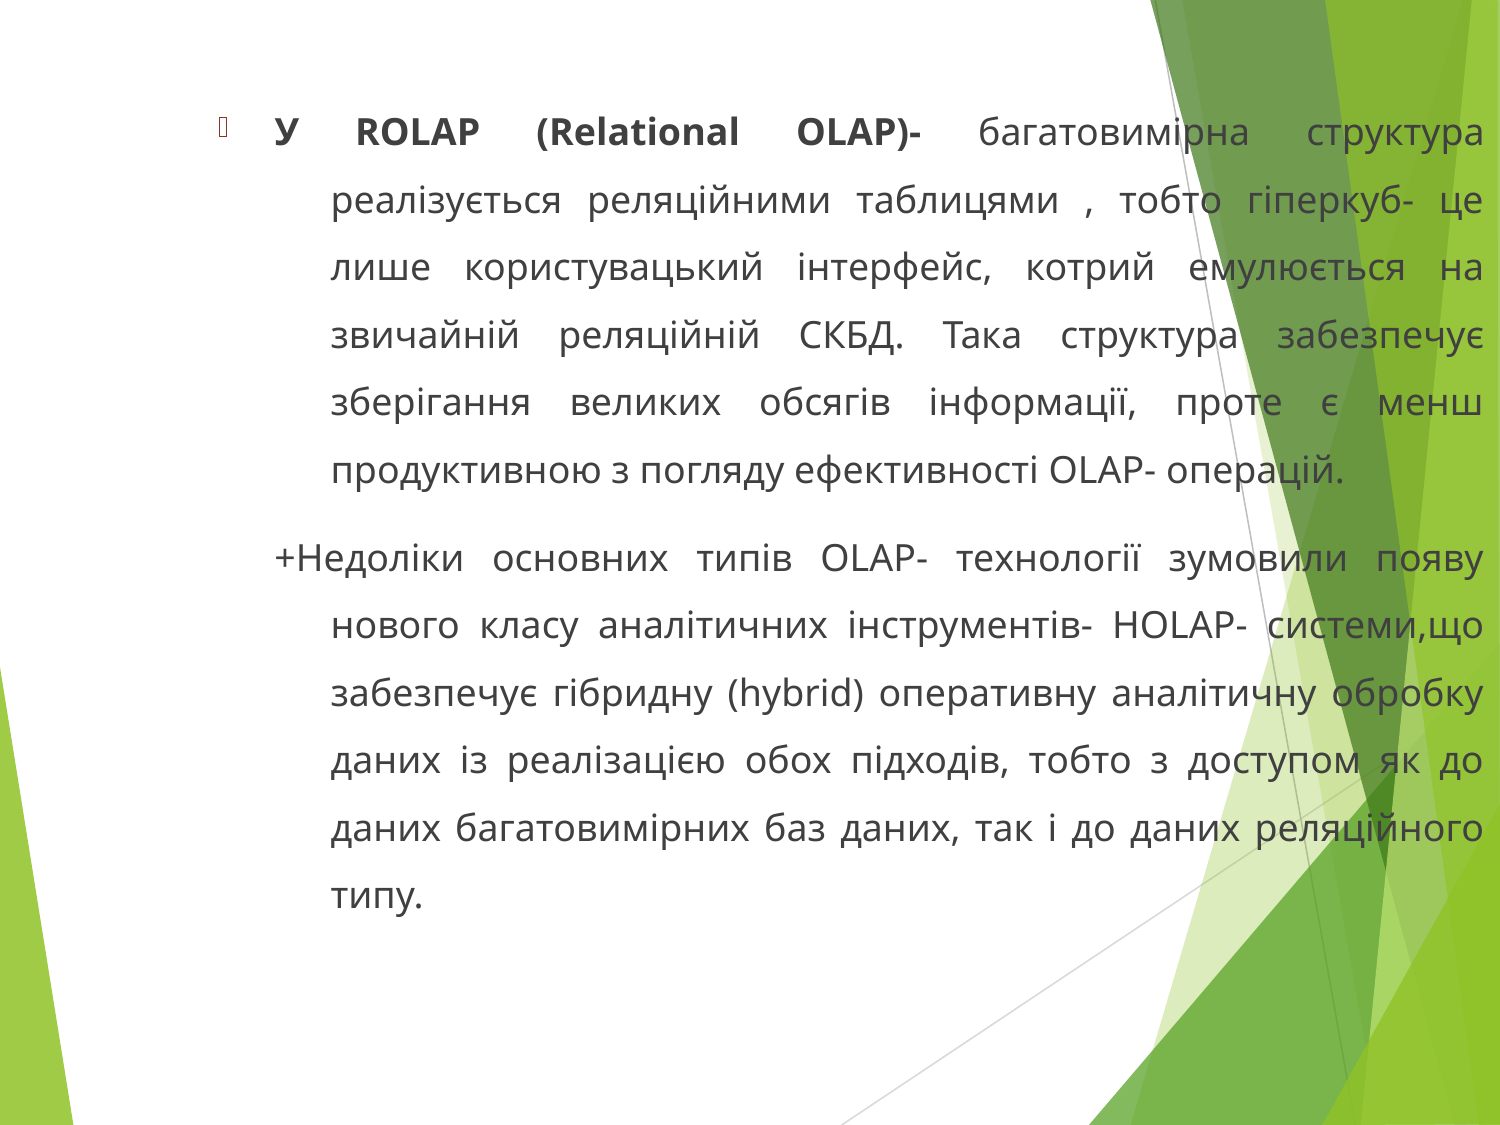

# У ROLAP (Relational OLAP)- багатовимірна структура реалізується реляційними таблицями , тобто гіперкуб- це лише користувацький інтерфейс, котрий емулюється на звичайній реляційній СКБД. Така структура забезпечує зберігання великих обсягів інформації, проте є менш продуктивною з погляду ефективності OLAP- операцій.
+Недоліки основних типів OLAP- технології зумовили появу нового класу аналітичних інструментів- НOLAP- системи,що забезпечує гібридну (hybrid) оперативну аналітичну обробку даних із реалізацією обох підходів, тобто з доступом як до даних багатовимірних баз даних, так і до даних реляційного типу.